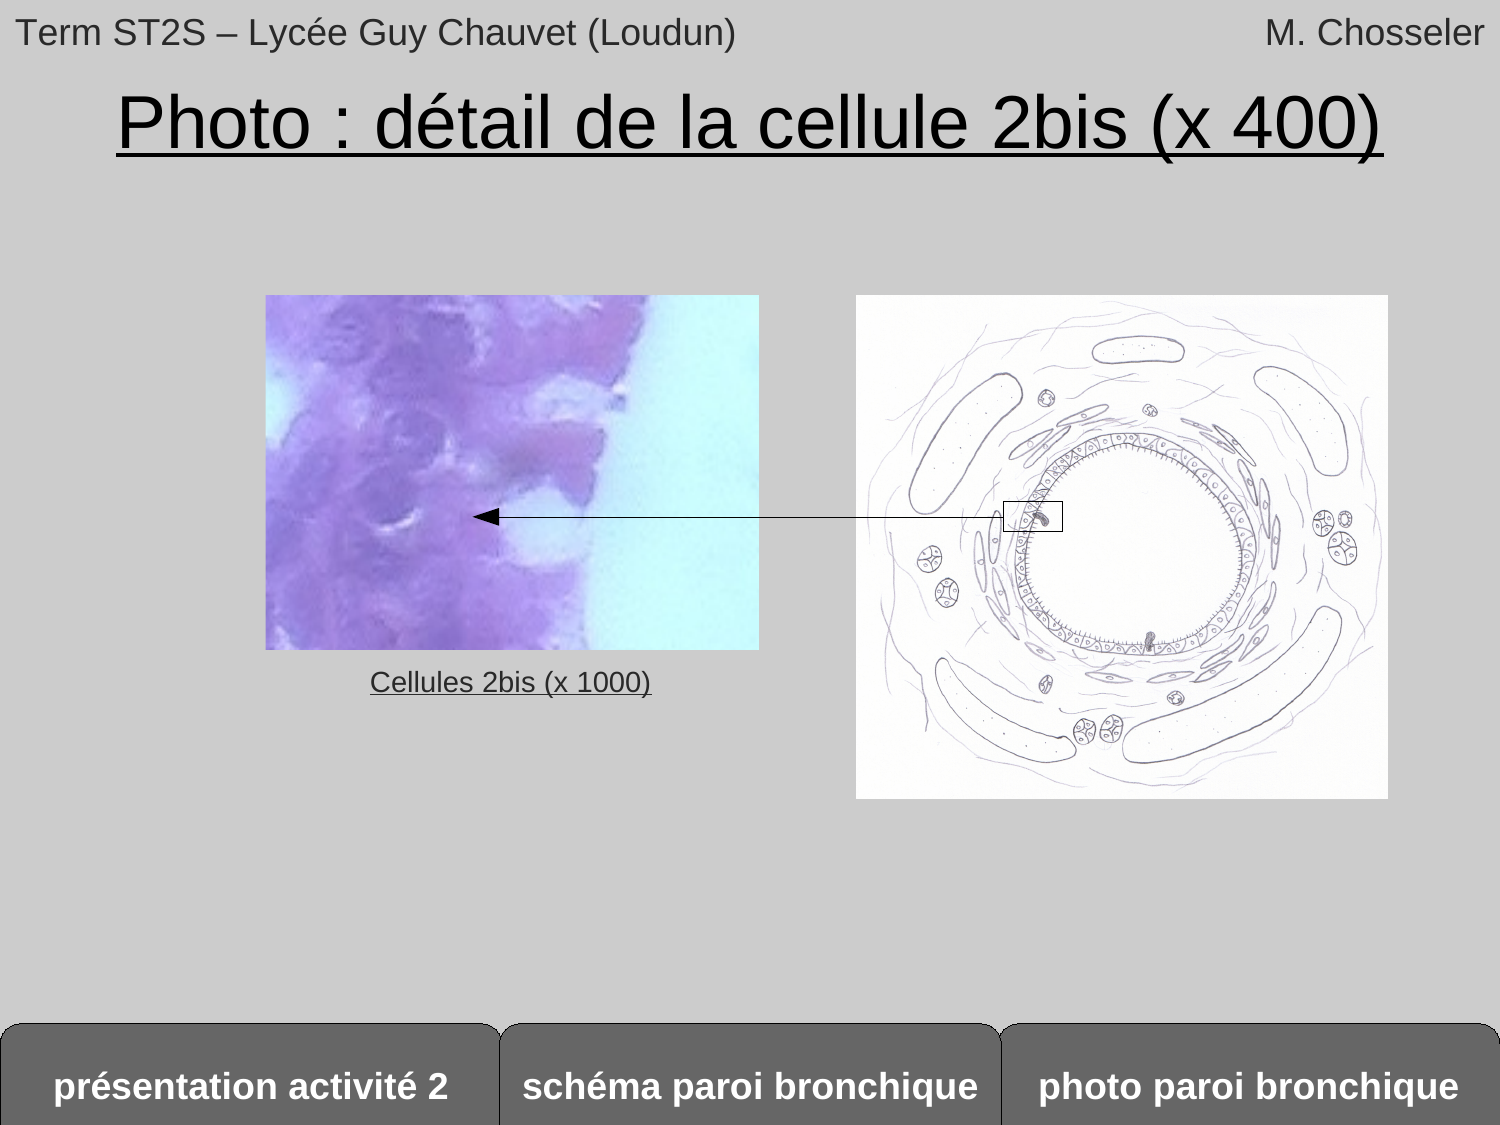

# Photo : détail de la cellule 2bis (x 400)
Cellules 2bis (x 1000)